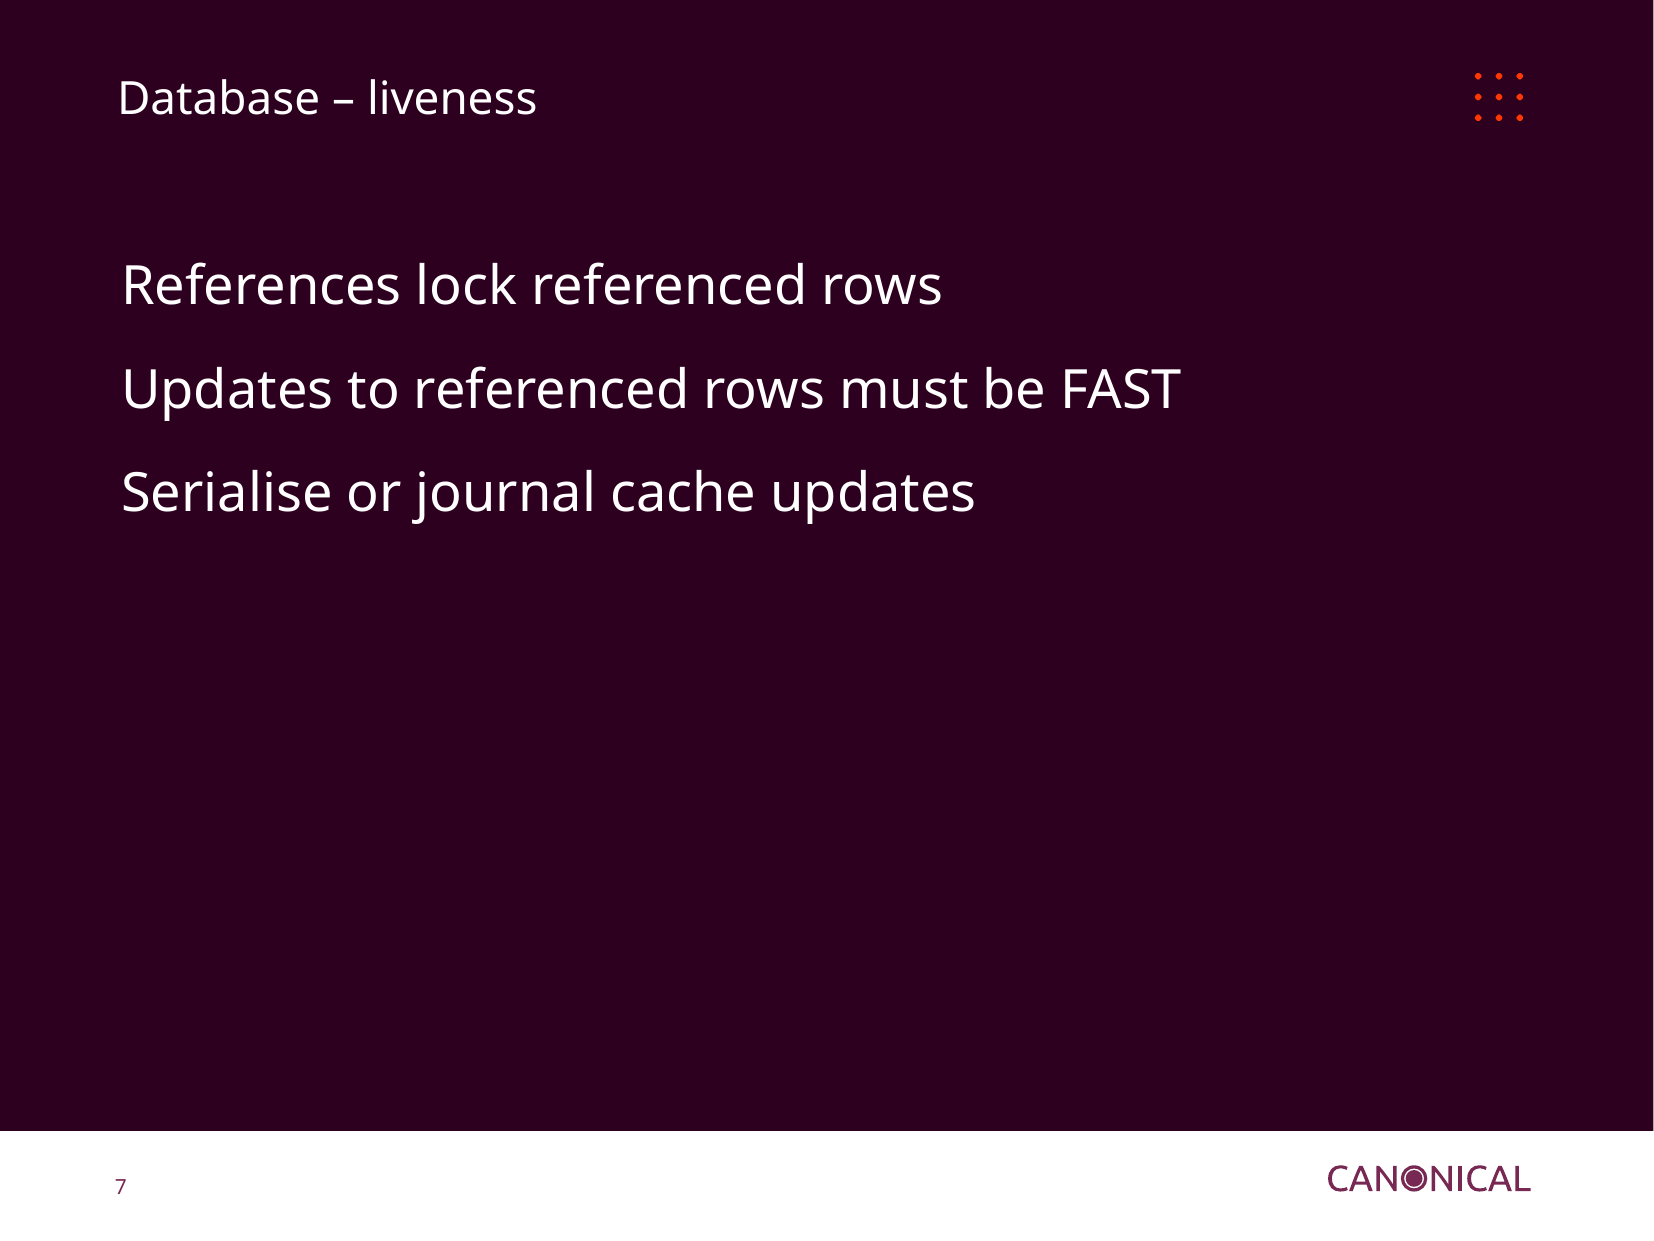

# Database – liveness
References lock referenced rows
Updates to referenced rows must be FAST
Serialise or journal cache updates